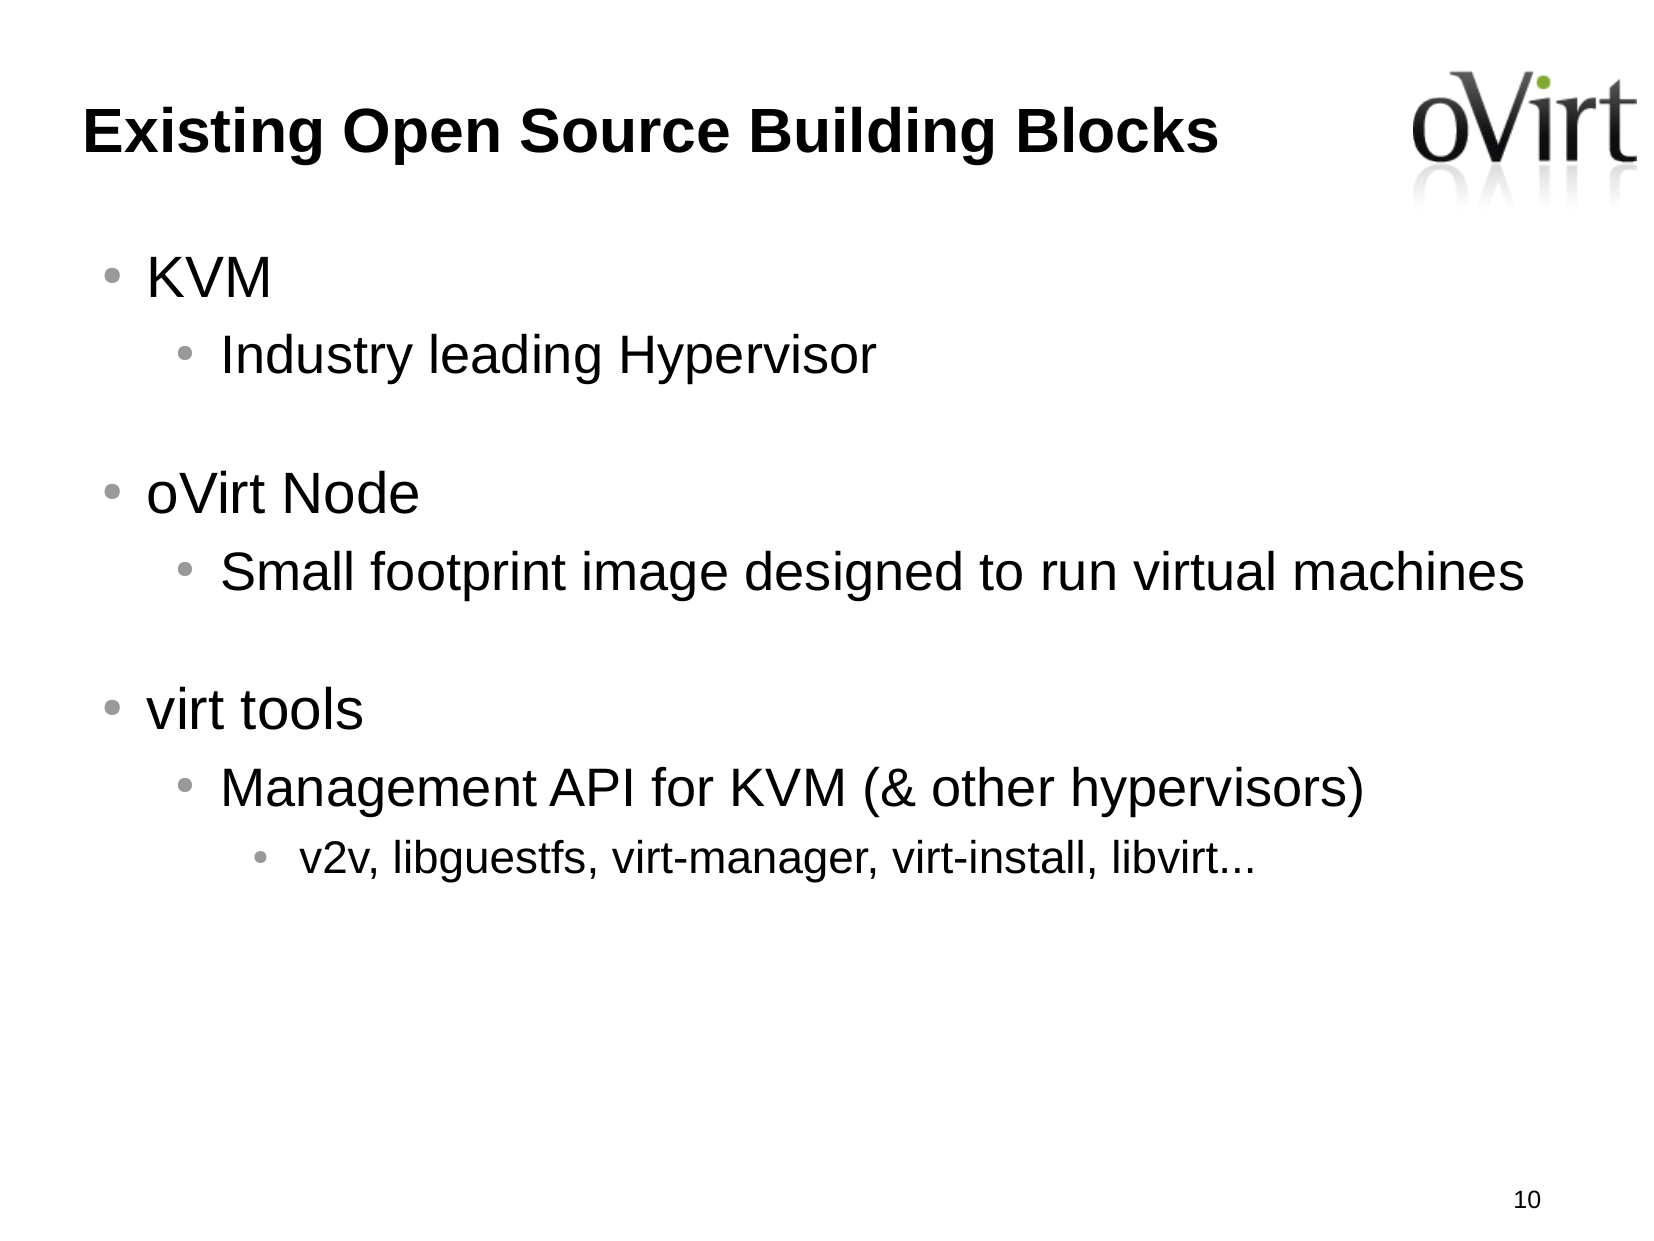

# Existing Open Source Building Blocks
KVM
Industry leading Hypervisor
oVirt Node
Small footprint image designed to run virtual machines
virt tools
Management API for KVM (& other hypervisors)
v2v, libguestfs, virt-manager, virt-install, libvirt...